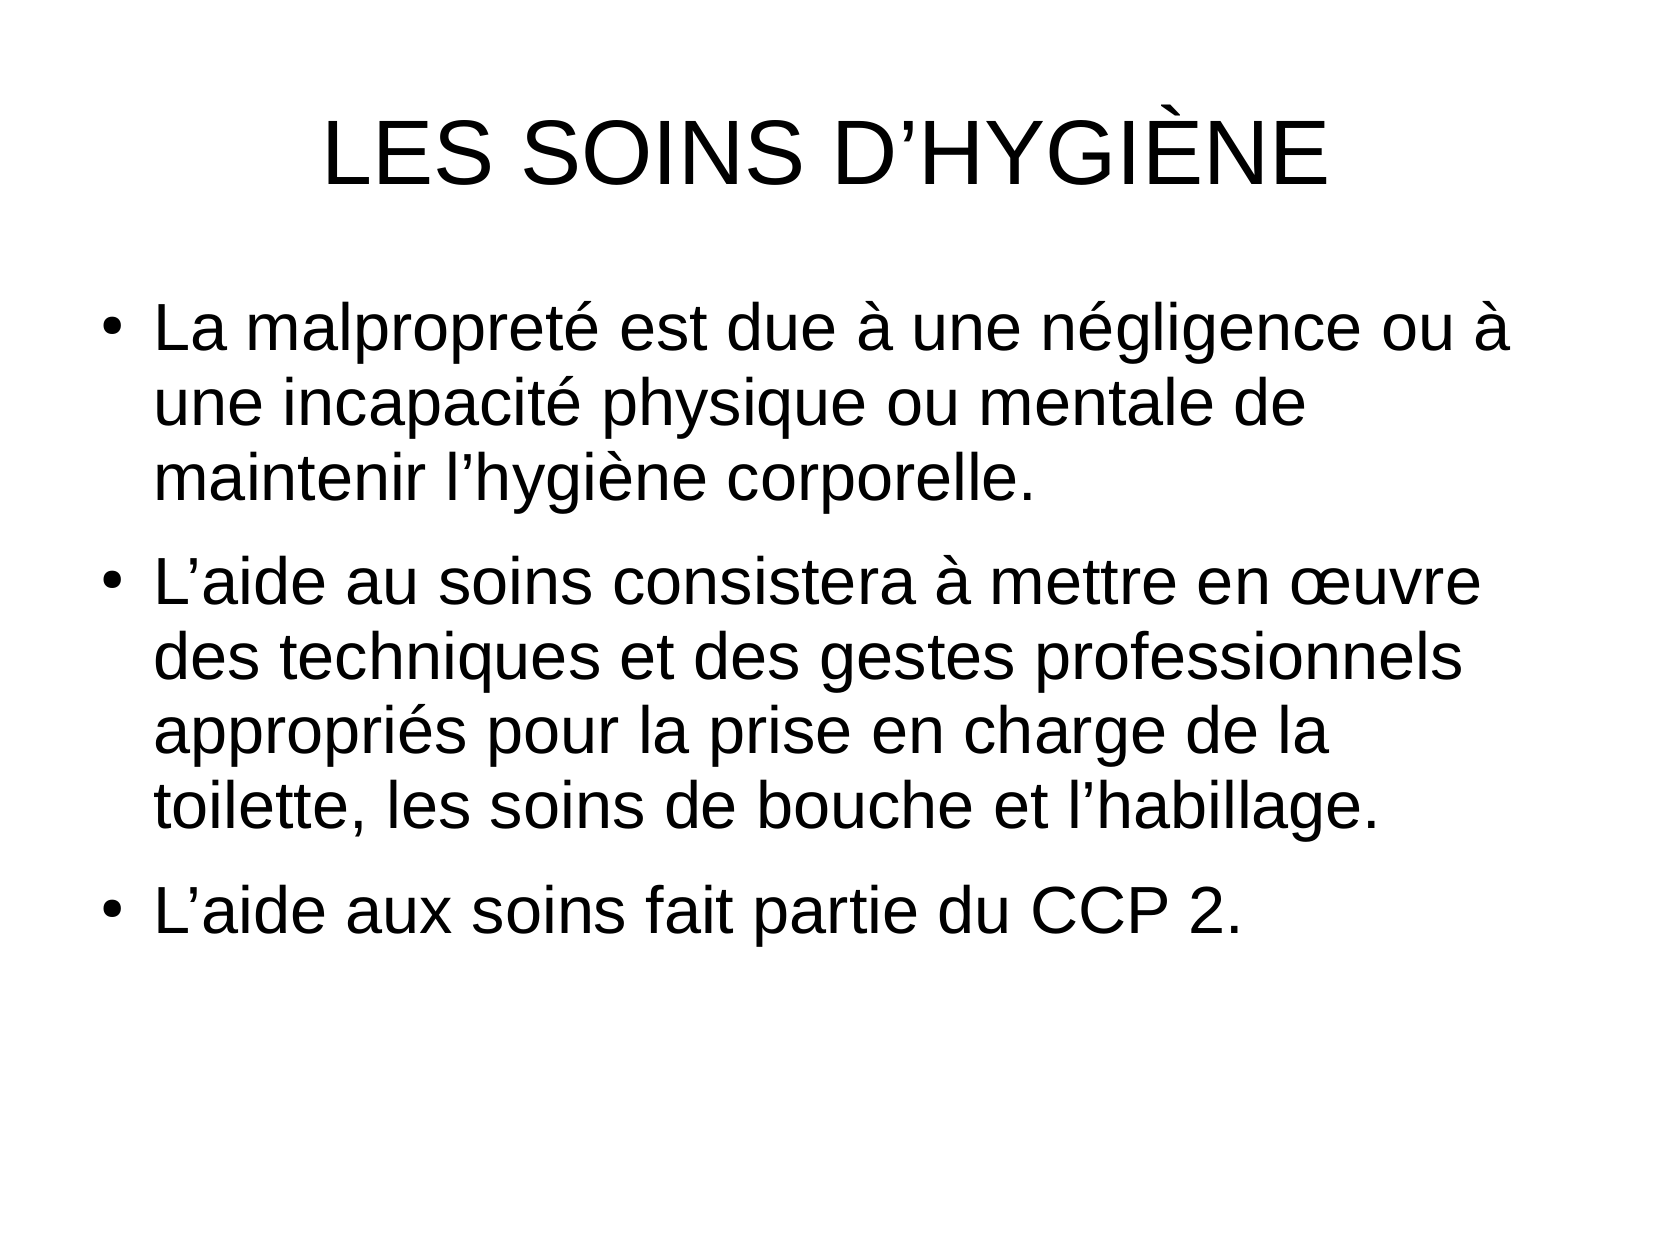

# LES SOINS D’HYGIÈNE
La malpropreté est due à une négligence ou à une incapacité physique ou mentale de maintenir l’hygiène corporelle.
L’aide au soins consistera à mettre en œuvre des techniques et des gestes professionnels appropriés pour la prise en charge de la toilette, les soins de bouche et l’habillage.
L’aide aux soins fait partie du CCP 2.